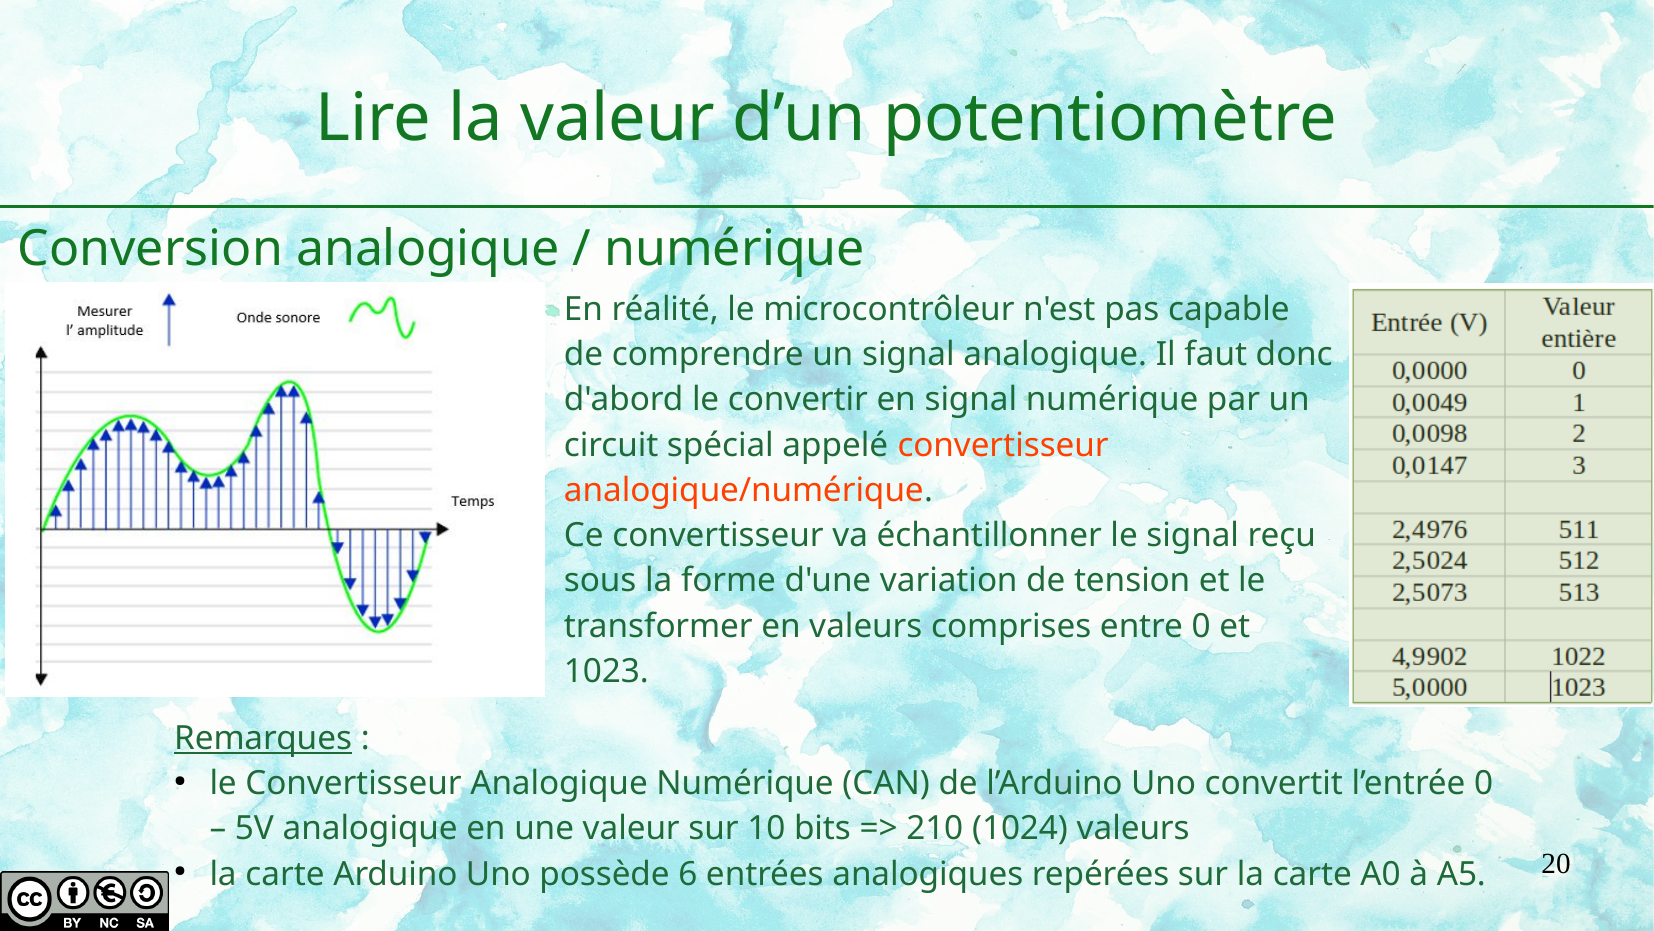

# Lire la valeur d’un potentiomètre
Conversion analogique / numérique
En réalité, le microcontrôleur n'est pas capable de comprendre un signal analogique. Il faut donc d'abord le convertir en signal numérique par un circuit spécial appelé convertisseur analogique/numérique.
Ce convertisseur va échantillonner le signal reçu sous la forme d'une variation de tension et le transformer en valeurs comprises entre 0 et 1023.
Remarques :
le Convertisseur Analogique Numérique (CAN) de l’Arduino Uno convertit l’entrée 0 – 5V analogique en une valeur sur 10 bits => 210 (1024) valeurs
la carte Arduino Uno possède 6 entrées analogiques repérées sur la carte A0 à A5.
20